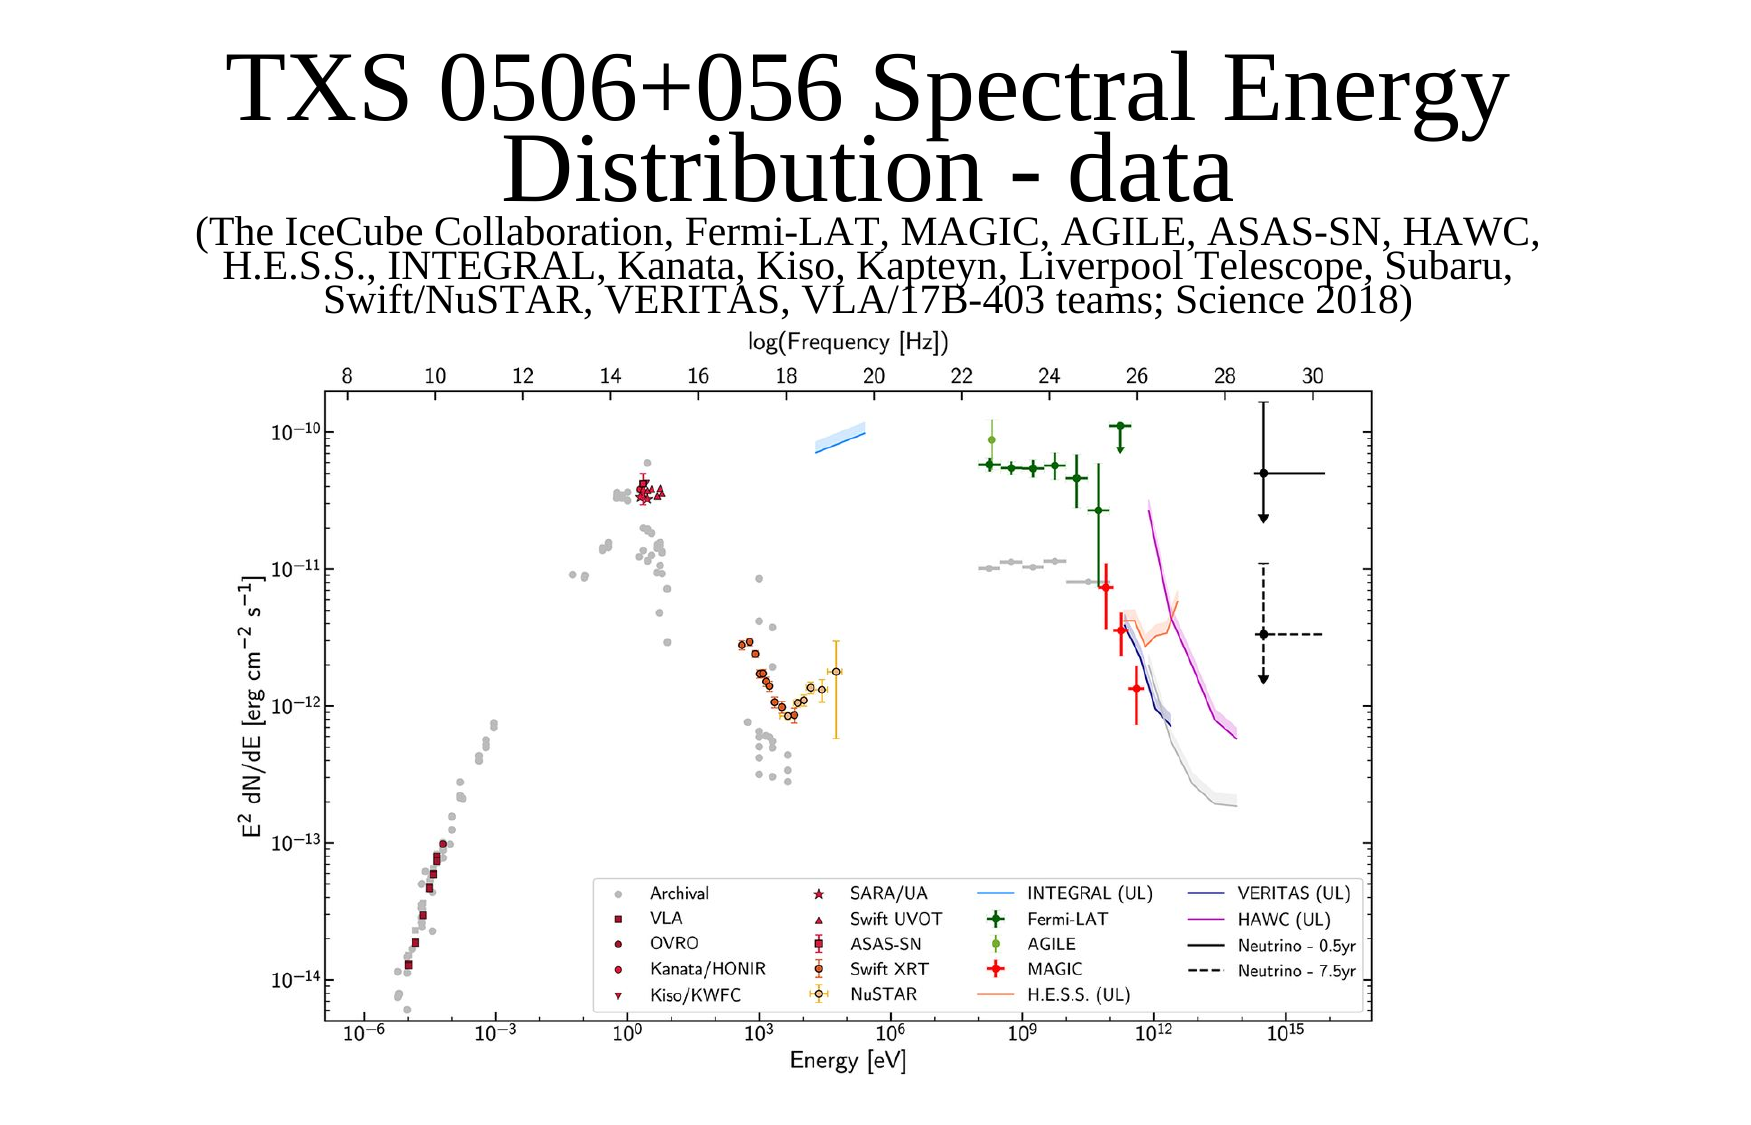

# TXS 0506+056 Spectral Energy Distribution - data (The IceCube Collaboration, Fermi-LAT, MAGIC, AGILE, ASAS-SN, HAWC, H.E.S.S., INTEGRAL, Kanata, Kiso, Kapteyn, Liverpool Telescope, Subaru, Swift/NuSTAR, VERITAS, VLA/17B-403 teams; Science 2018)